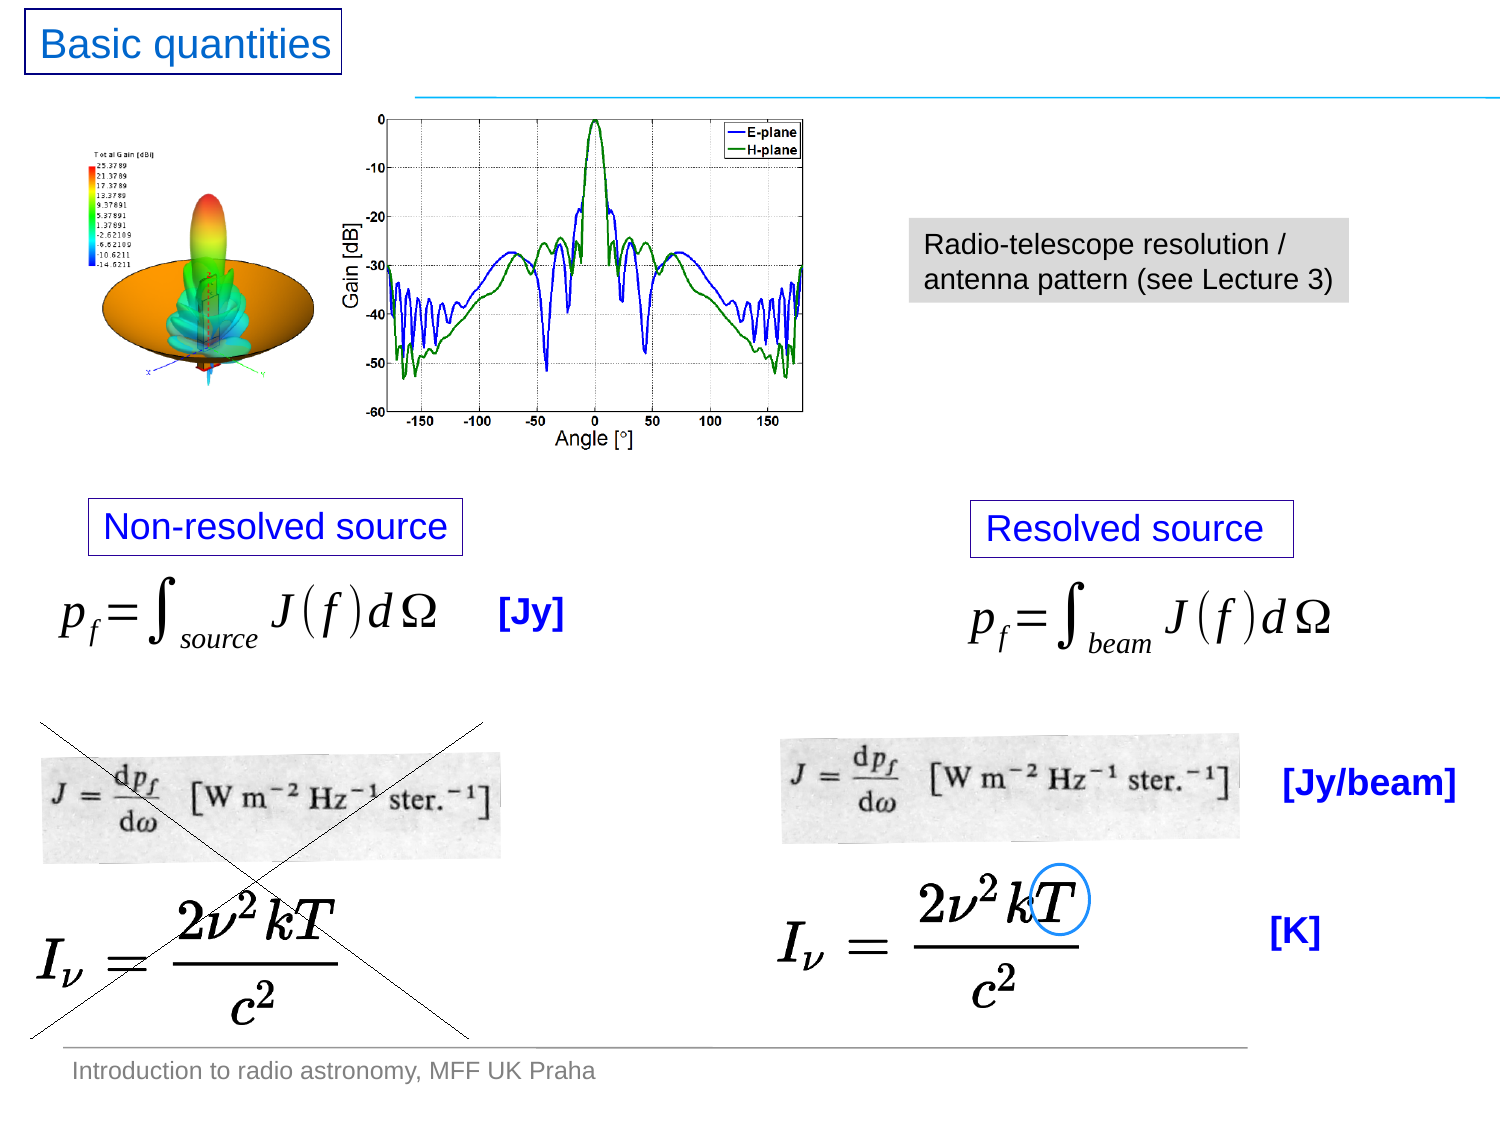

Basic quantities
Radio-telescope resolution /
antenna pattern (see Lecture 3)
Non-resolved source
Resolved source
[Jy]
[Jy/beam]
[K]
Introduction to radio astronomy